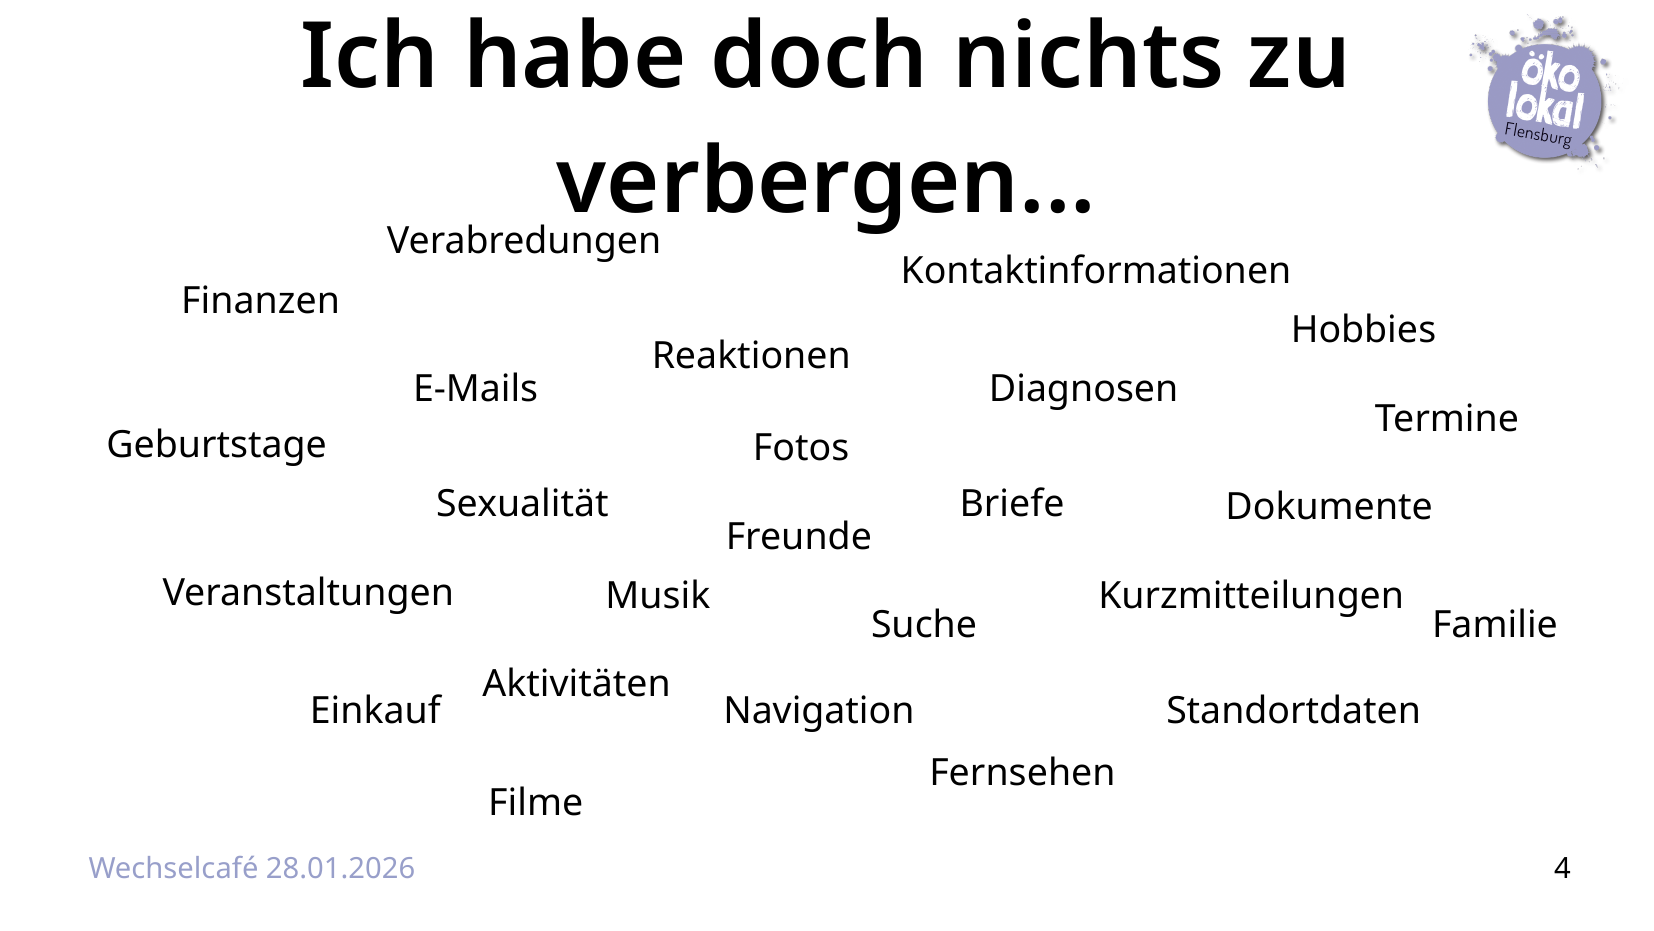

# Ich habe doch nichts zu verbergen...
Verabredungen
Kontaktinformationen
Finanzen
Hobbies
Reaktionen
E-Mails
Diagnosen
Termine
Geburtstage
Fotos
Sexualität
Briefe
Dokumente
Freunde
Veranstaltungen
Musik
Kurzmitteilungen
Suche
Familie
Aktivitäten
Einkauf
Navigation
Standortdaten
Fernsehen
Filme